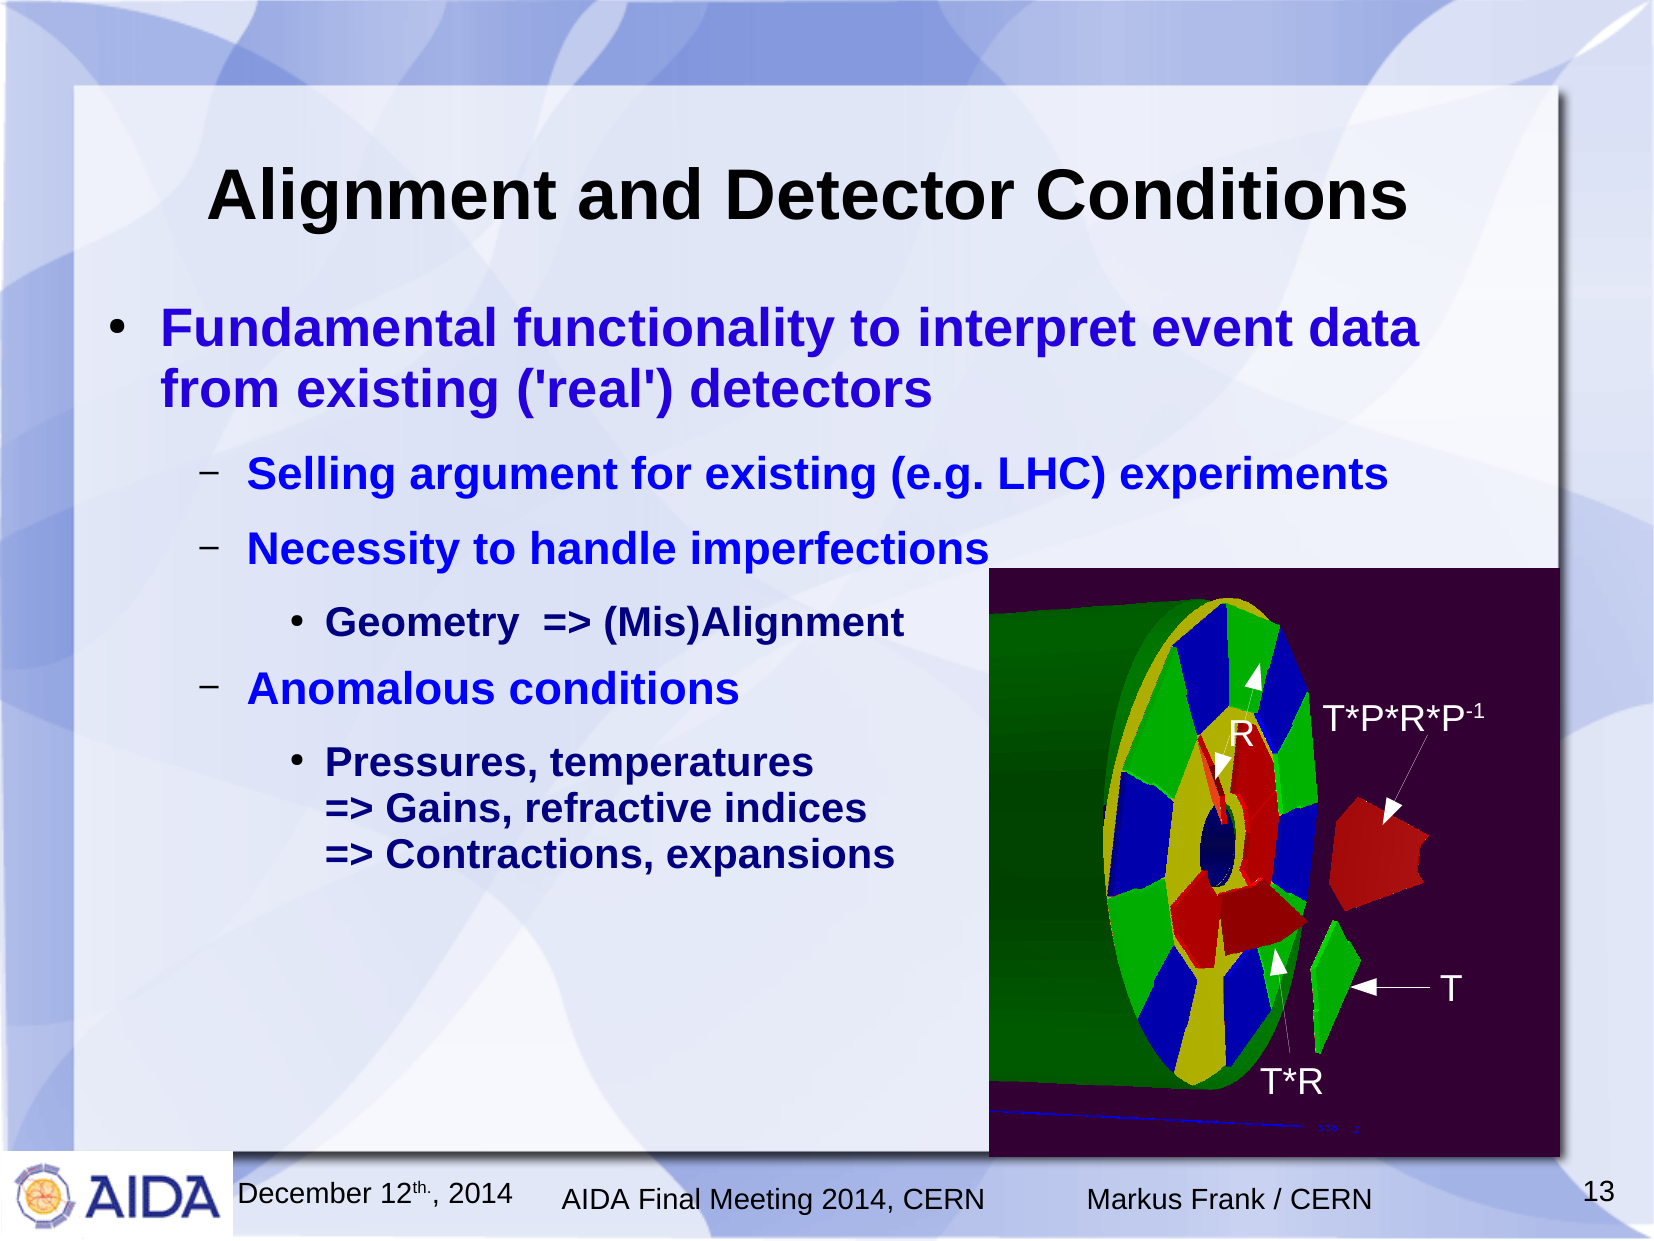

# Alignment and Detector Conditions
Fundamental functionality to interpret event data from existing ('real') detectors
Selling argument for existing (e.g. LHC) experiments
Necessity to handle imperfections
Geometry => (Mis)Alignment
Anomalous conditions
Pressures, temperatures
=> Gains, refractive indices
=> Contractions, expansions
T*P*R*P-1
R
T
T*R
13
February, 4th. 2014
CLIC Workshop at CERN, Markus Frank / CERN